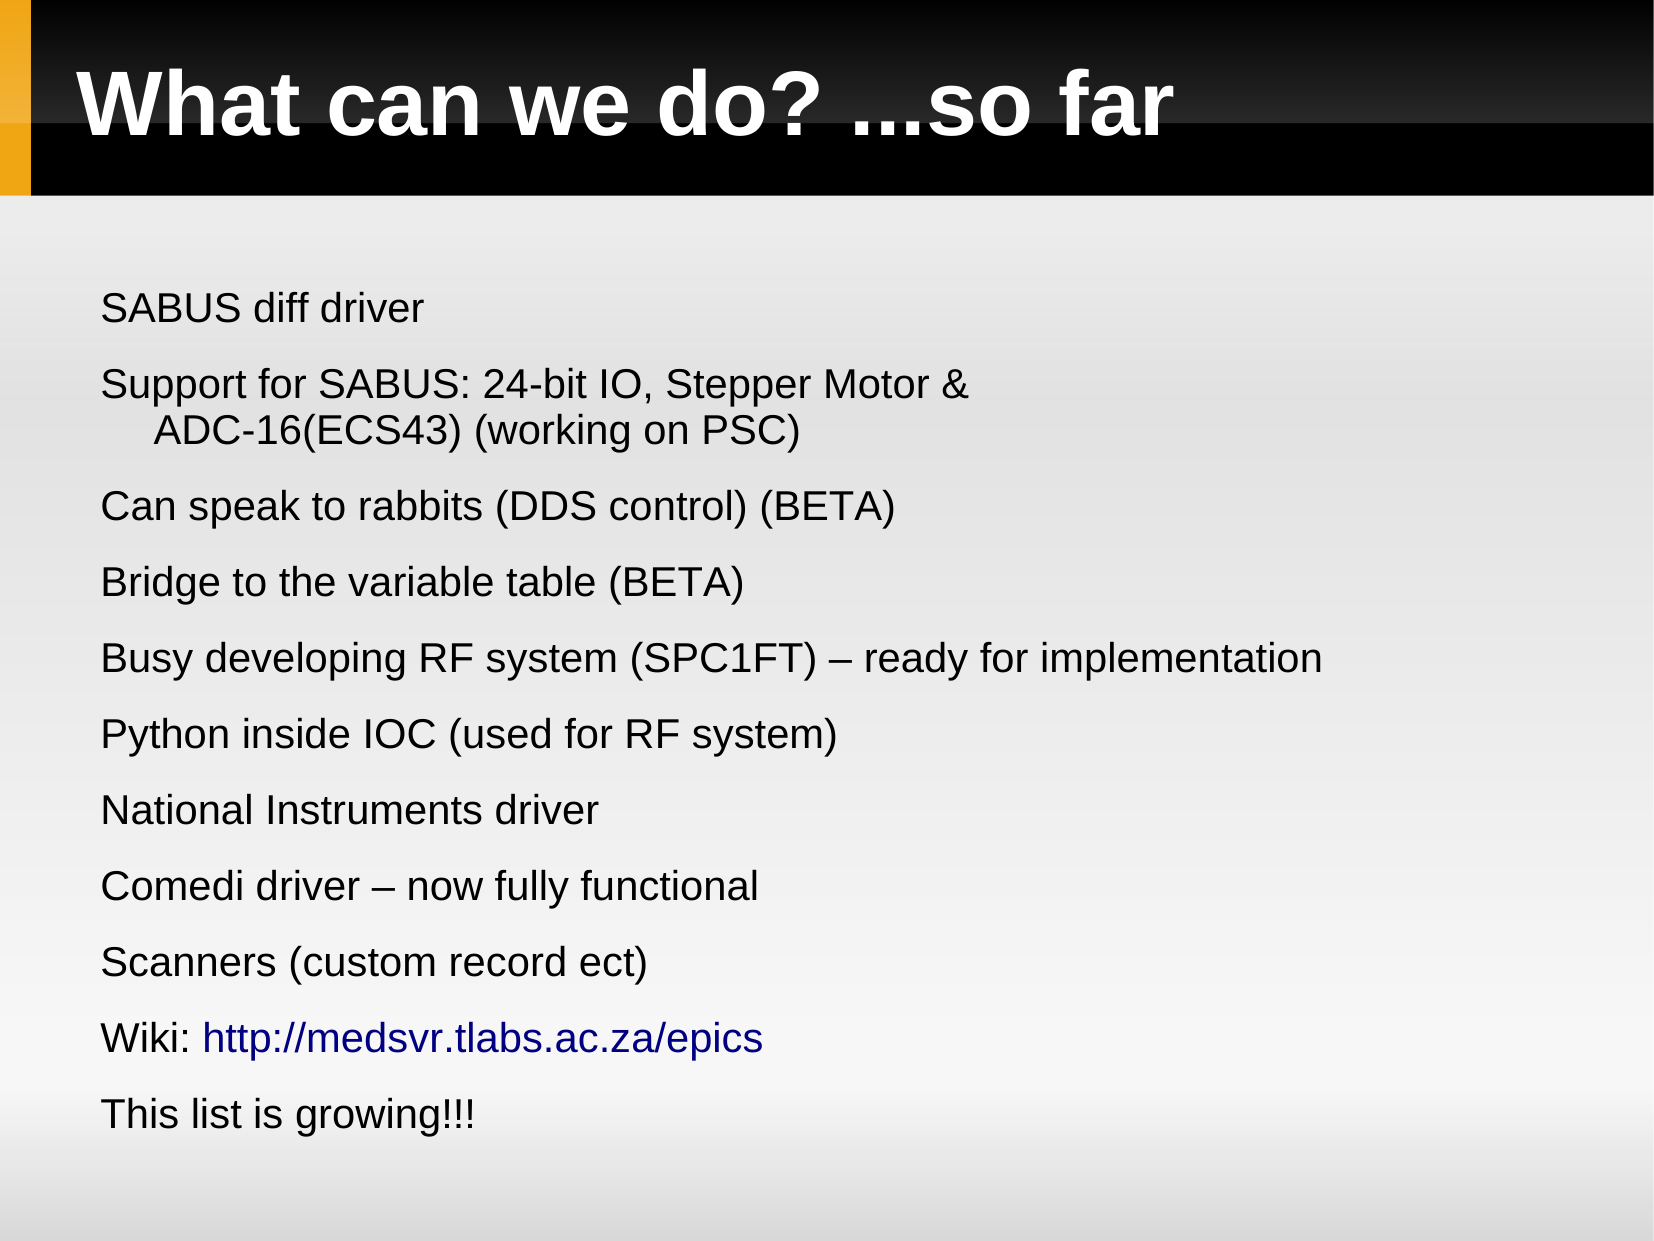

# What can we do? ...so far
SABUS diff driver
Support for SABUS: 24-bit IO, Stepper Motor &
ADC-16(ECS43) (working on PSC)
Can speak to rabbits (DDS control) (BETA)
Bridge to the variable table (BETA)
Busy developing RF system (SPC1FT) – ready for implementation
Python inside IOC (used for RF system)
National Instruments driver
Comedi driver – now fully functional
Scanners (custom record ect)
Wiki: http://medsvr.tlabs.ac.za/epics
This list is growing!!!